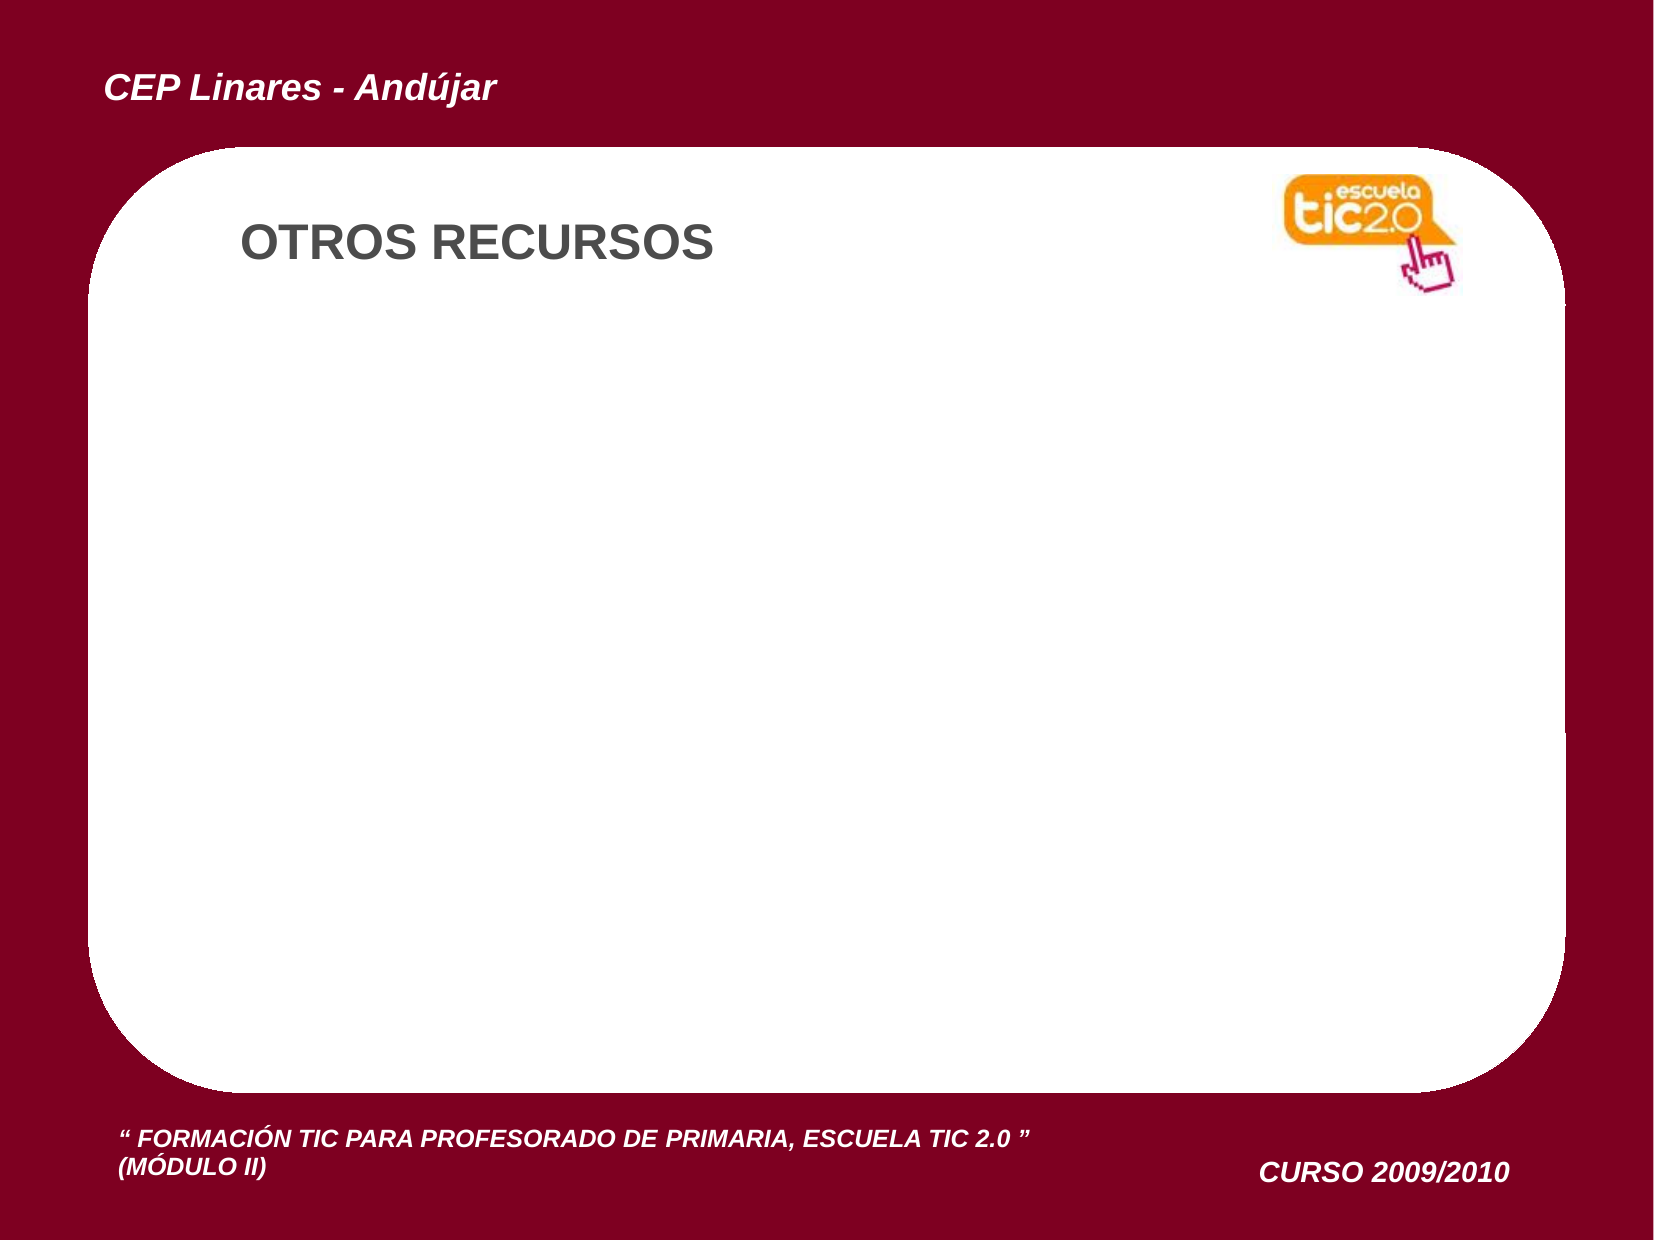

OTROS RECURSOS
Os animamos a descubrir los programas que vienen incluidos en Guadalinex. Aquí os hemos mostrado la utilidad de solo algunos de ellos.
Seguro que con la práctica iréis conociéndolos.
¡A por Guadalinex!